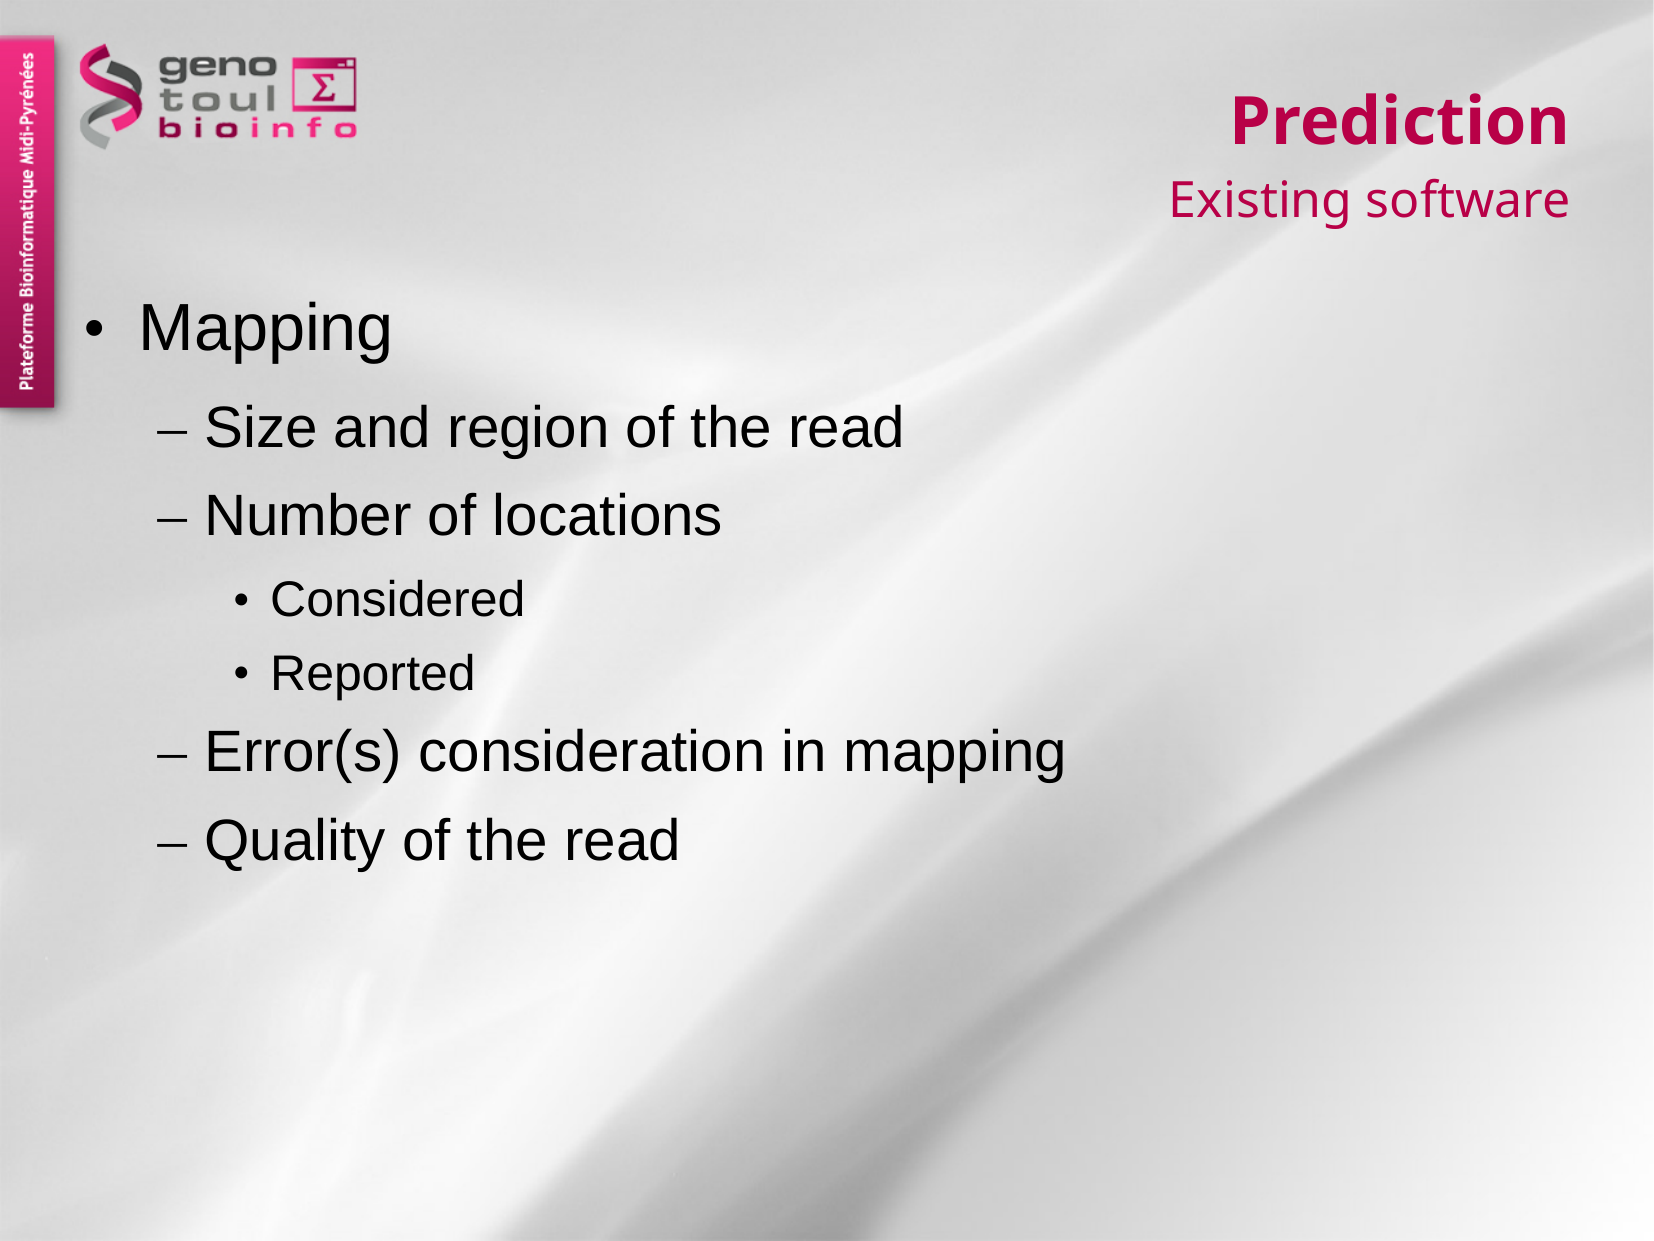

# Prediction Existing software
Mapping
Size and region of the read
Number of locations
Considered
Reported
Error(s) consideration in mapping
Quality of the read